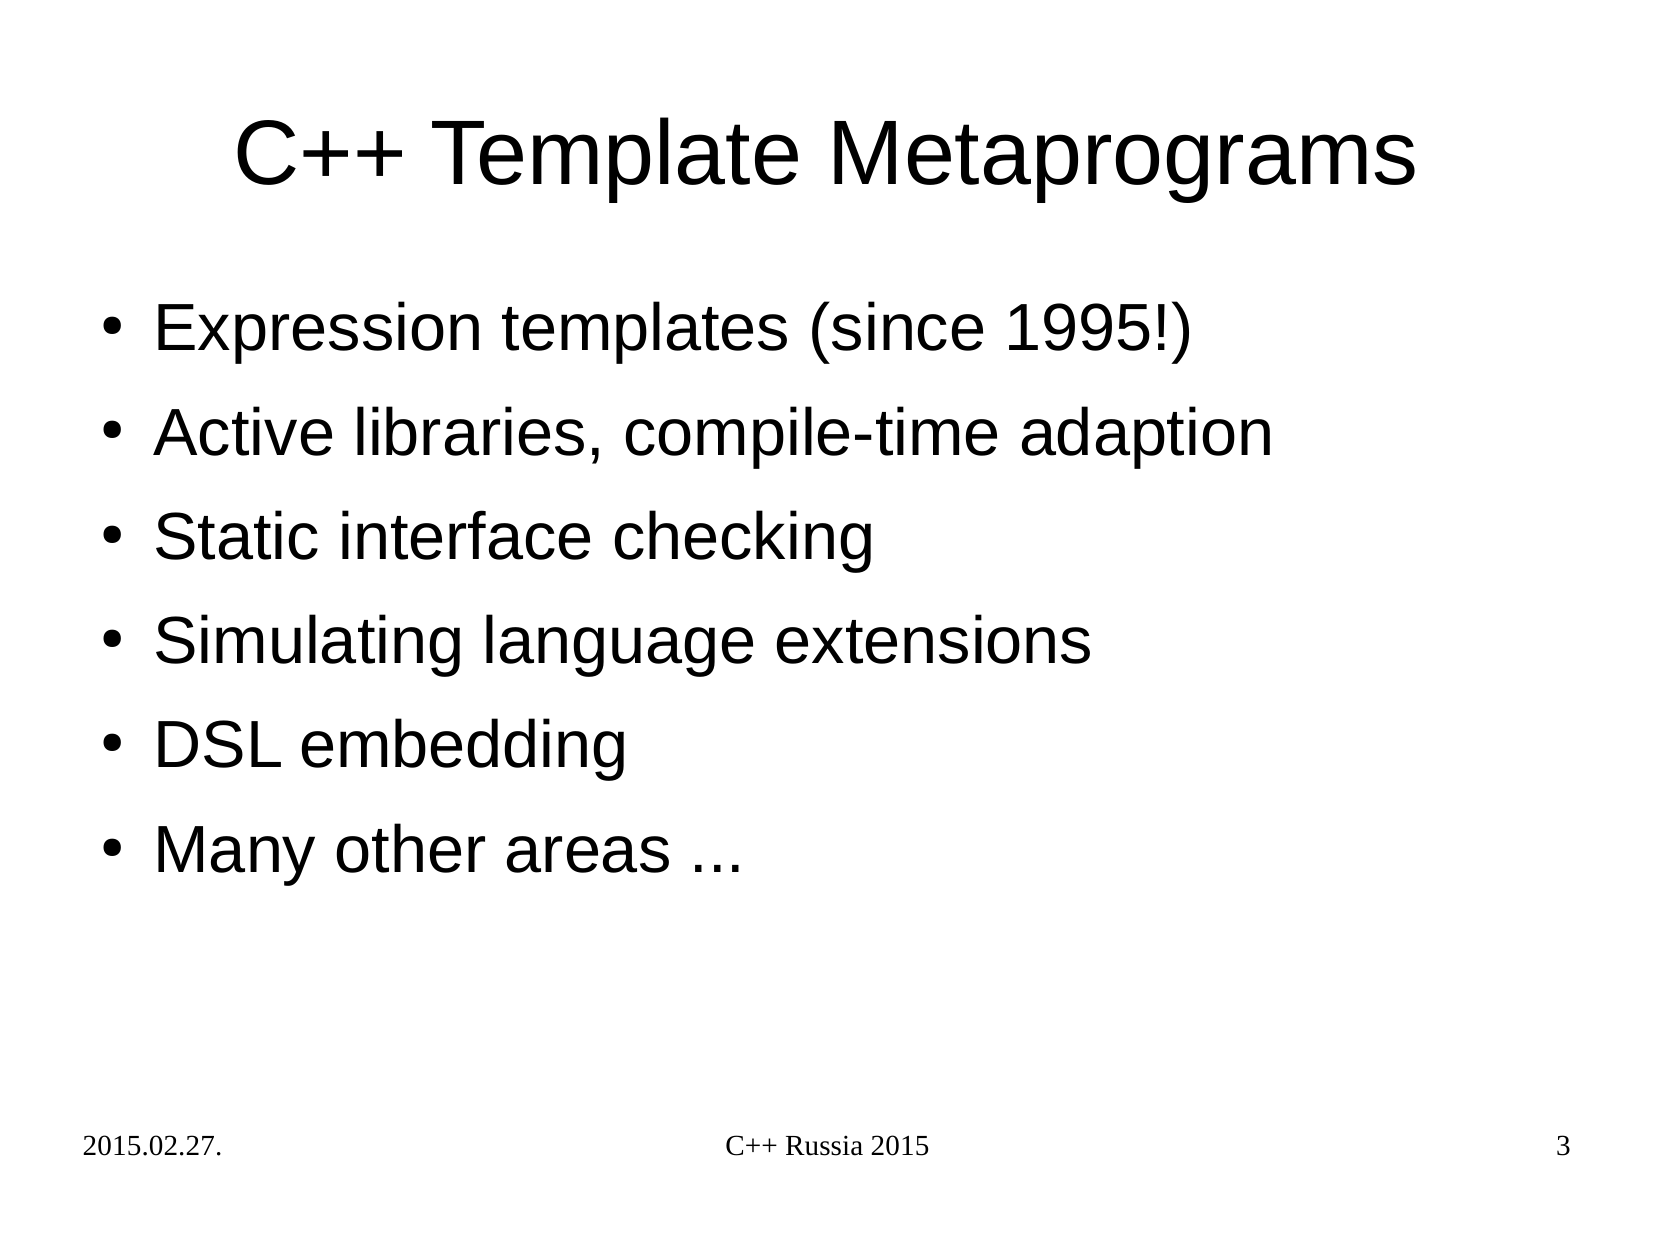

# C++ Template Metaprograms
Expression templates (since 1995!)
Active libraries, compile-time adaption
Static interface checking
Simulating language extensions
DSL embedding
Many other areas ...
2015.02.27.
C++ Russia 2015
3